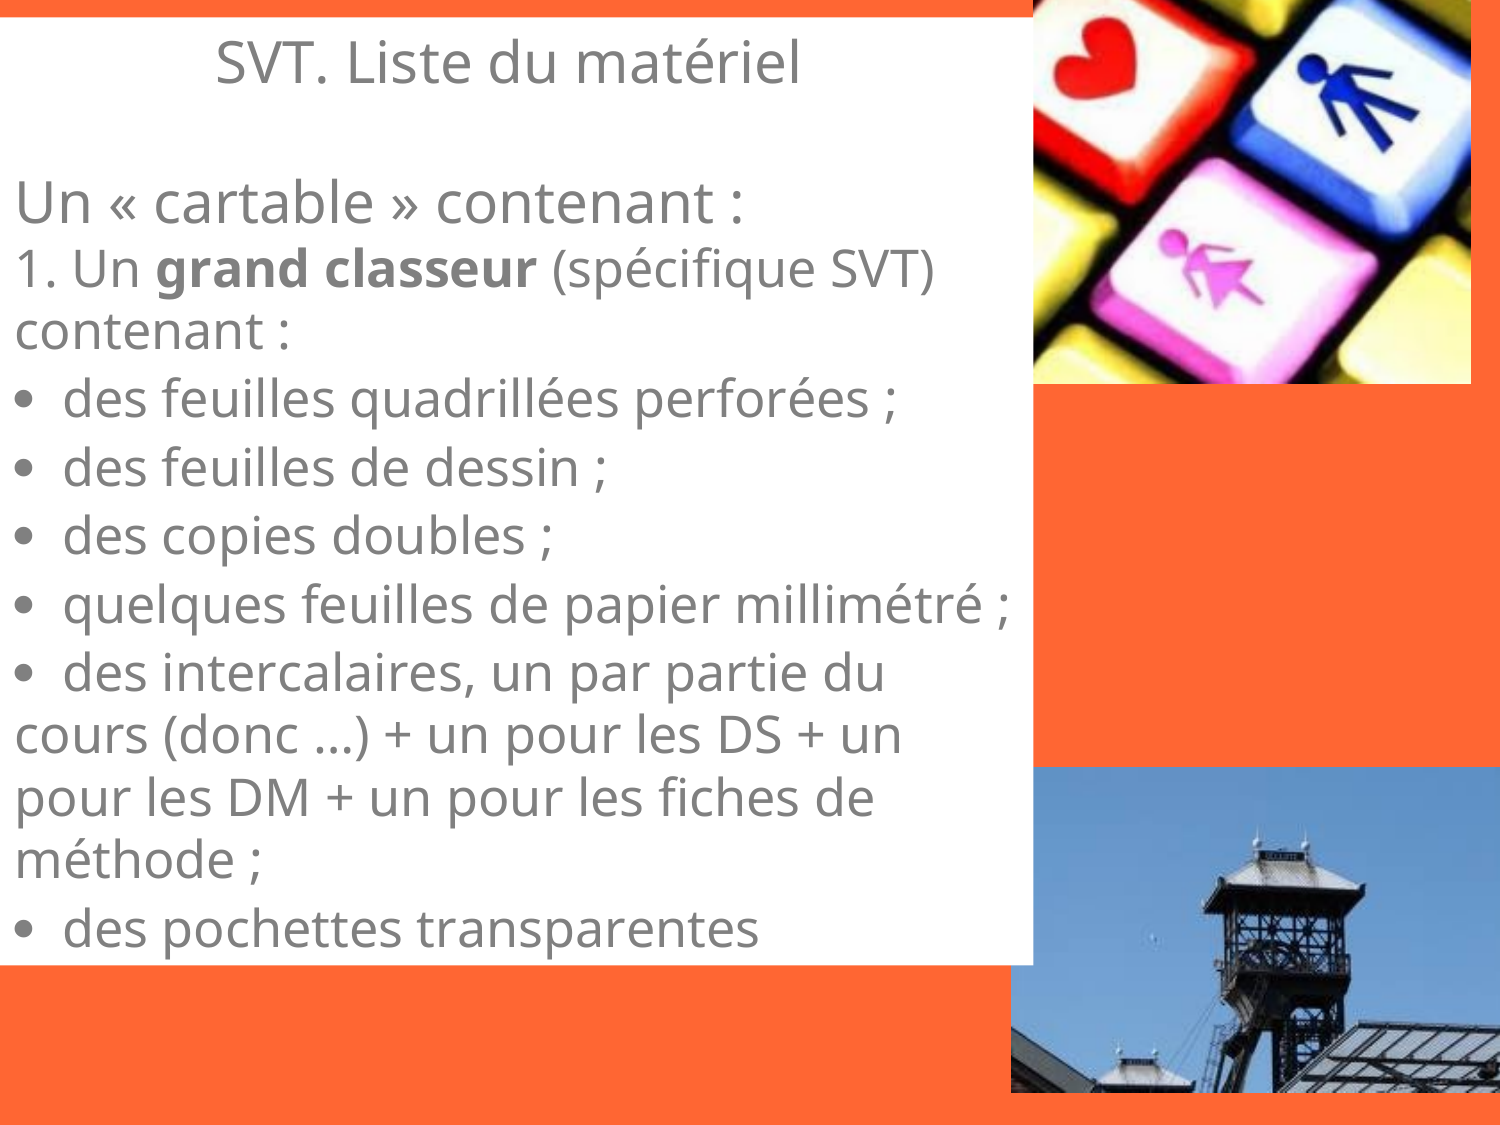

SVT. Liste du matériel
Un « cartable » contenant :
1. Un grand classeur (spécifique SVT) contenant :
 des feuilles quadrillées perforées ;
 des feuilles de dessin ;
 des copies doubles ;
 quelques feuilles de papier millimétré ;
 des intercalaires, un par partie du cours (donc …) + un pour les DS + un pour les DM + un pour les fiches de méthode ;
 des pochettes transparentes